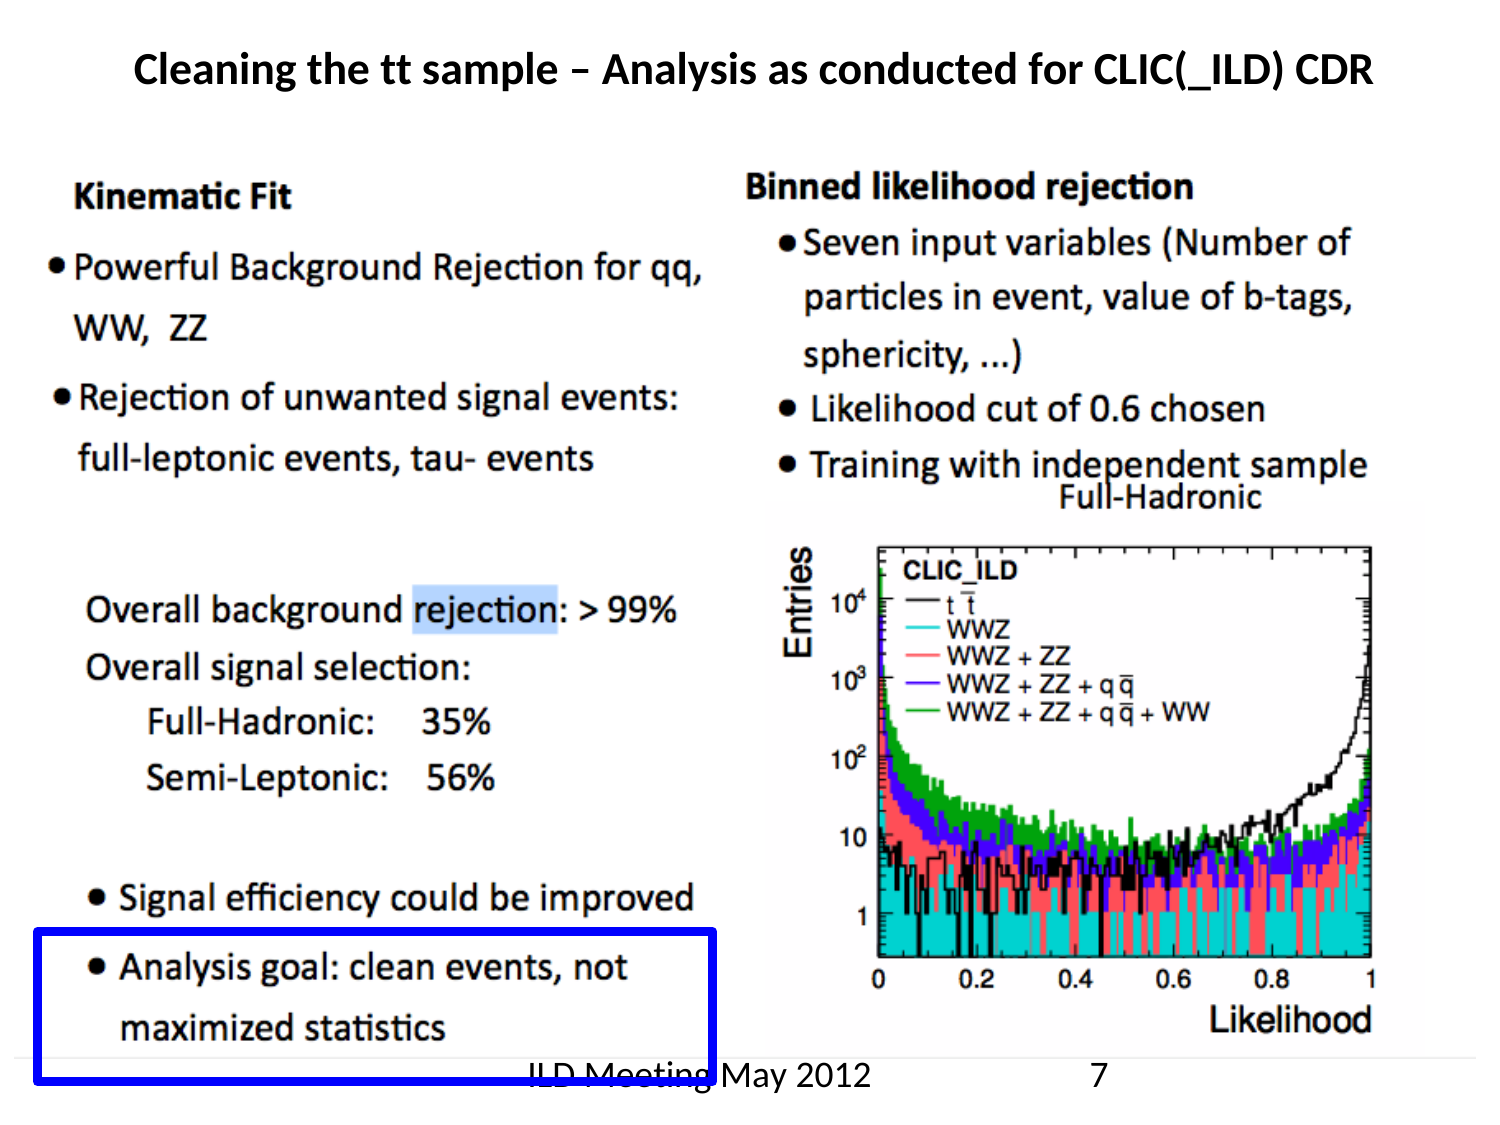

Cleaning the tt sample – Analysis as conducted for CLIC(_ILD) CDR
7
ILD Meeting May 2012